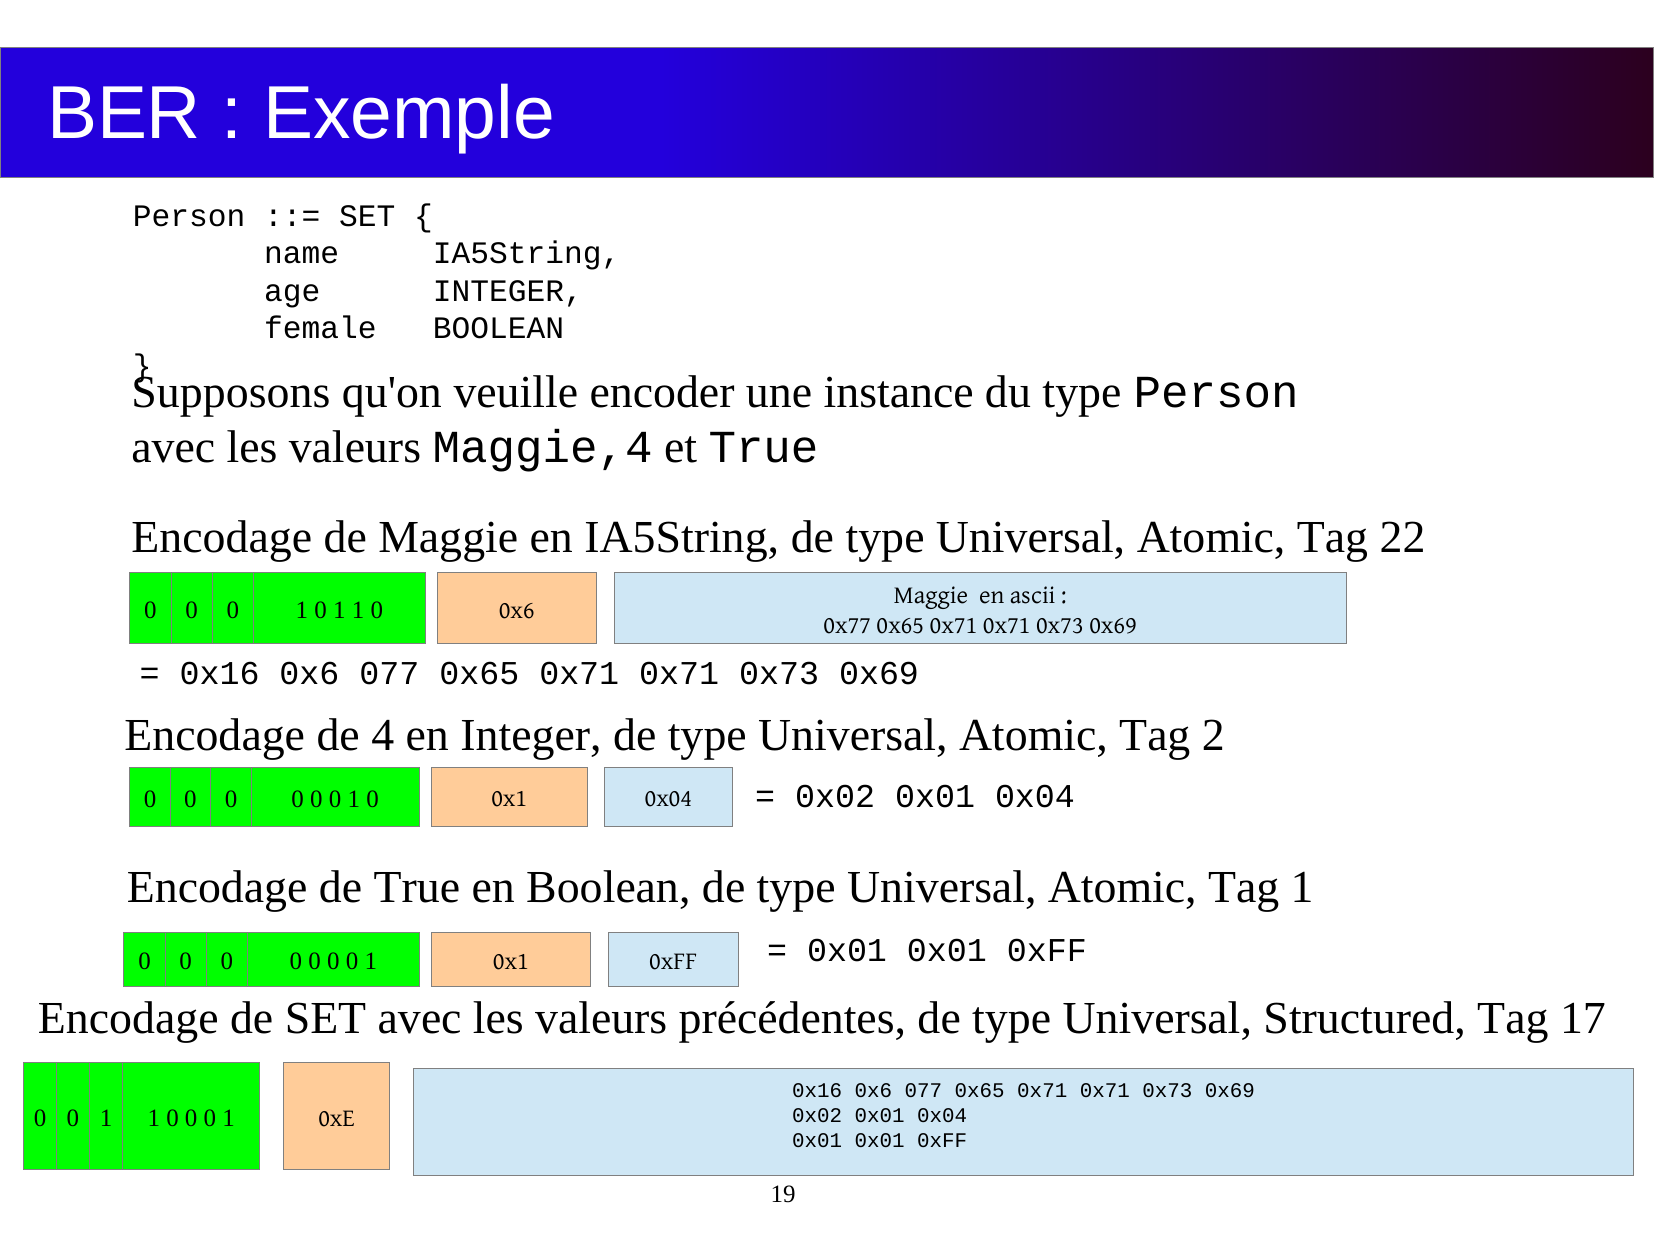

# BER : Exemple
Person ::= SET {
 name IA5String,
 age INTEGER,
 female BOOLEAN
}
Supposons qu'on veuille encoder une instance du type Person
avec les valeurs Maggie,4 et True
Encodage de Maggie en IA5String, de type Universal, Atomic, Tag 22
0
0
0
1 0 1 1 0
0x6
Maggie  en ascii :
0x77 0x65 0x71 0x71 0x73 0x69
 = 0x16 0x6 077 0x65 0x71 0x71 0x73 0x69
Encodage de 4 en Integer, de type Universal, Atomic, Tag 2
0
0
0
0 0 0 1 0
0x1
0x04
 = 0x02 0x01 0x04
Encodage de True en Boolean, de type Universal, Atomic, Tag 1
0
0
0
0 0 0 0 1
0x1
0xFF
 = 0x01 0x01 0xFF
Encodage de SET avec les valeurs précédentes, de type Universal, Structured, Tag 17
0x16 0x6 077 0x65 0x71 0x71 0x73 0x69
0x02 0x01 0x04
0x01 0x01 0xFF
0
0
1
1 0 0 0 1
0xE